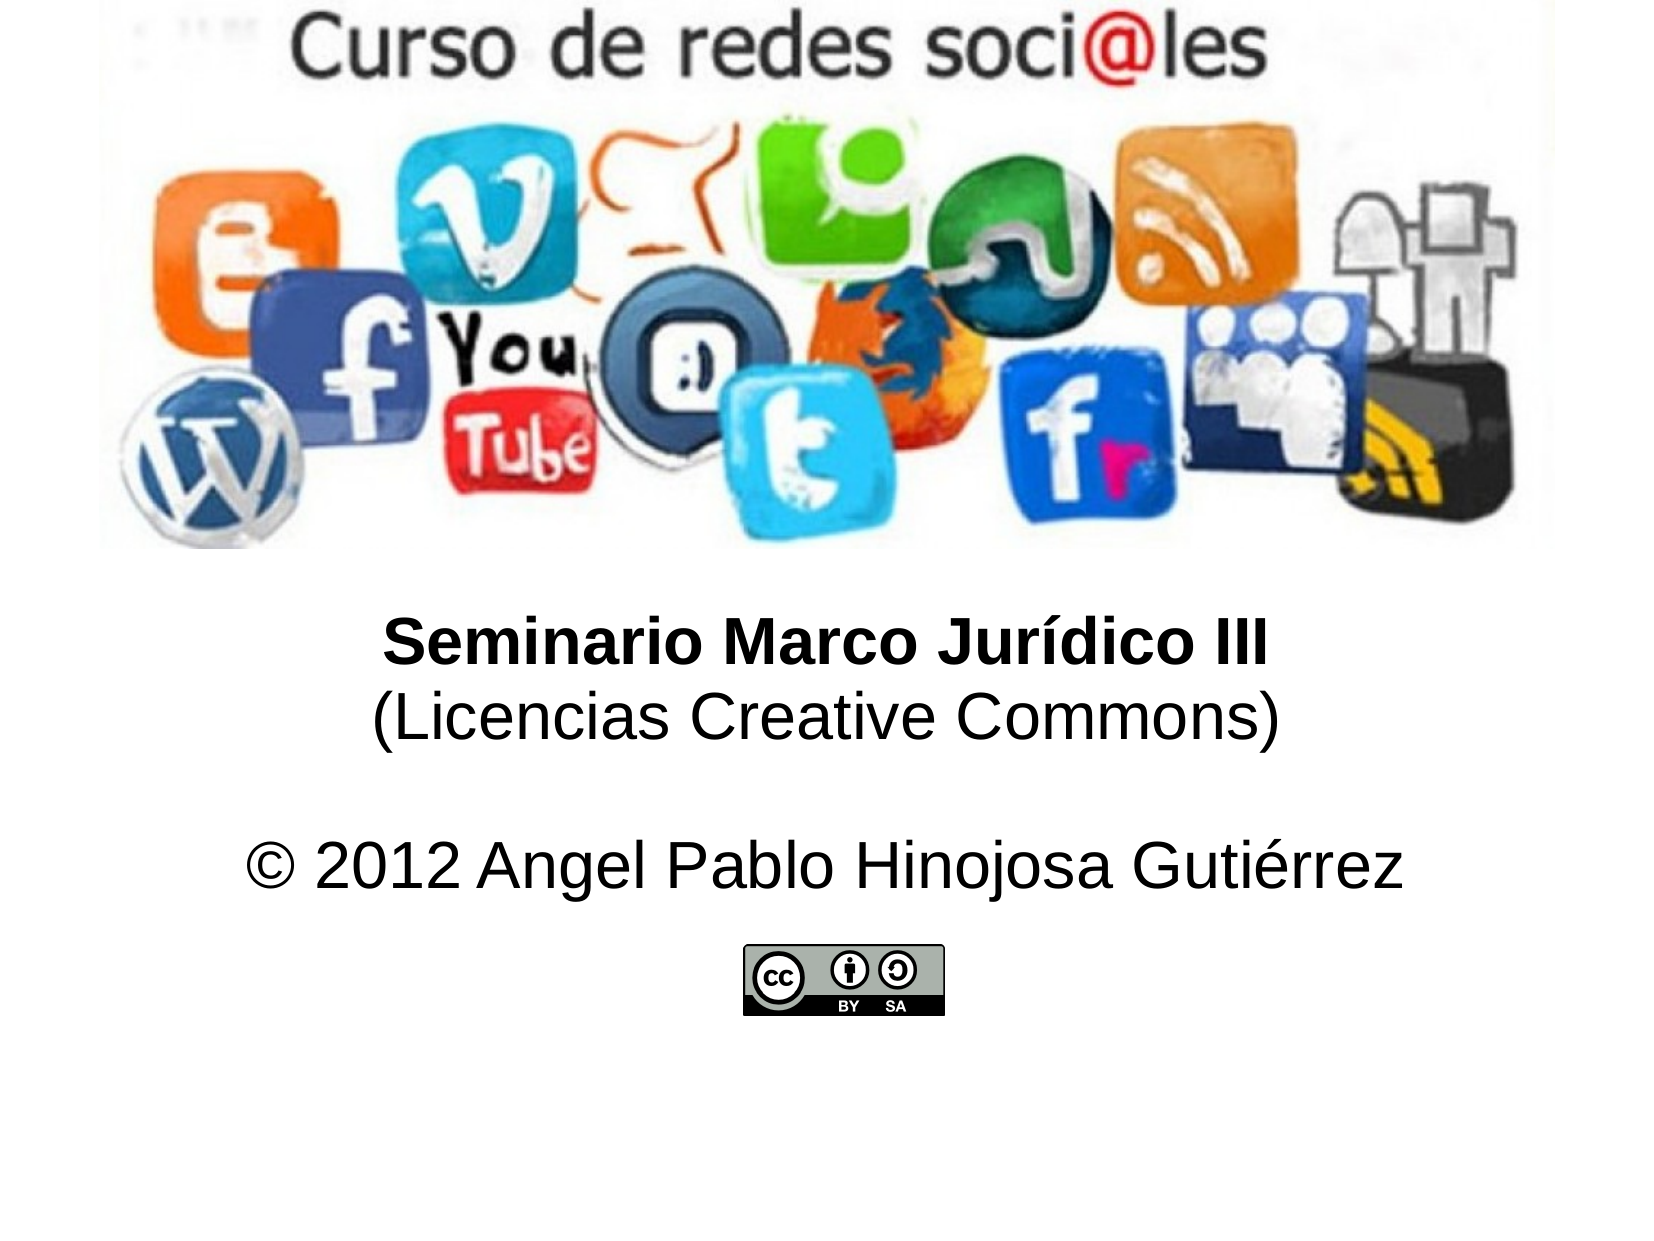

# Seminario Marco Jurídico III
(Licencias Creative Commons)
© 2012 Angel Pablo Hinojosa Gutiérrez